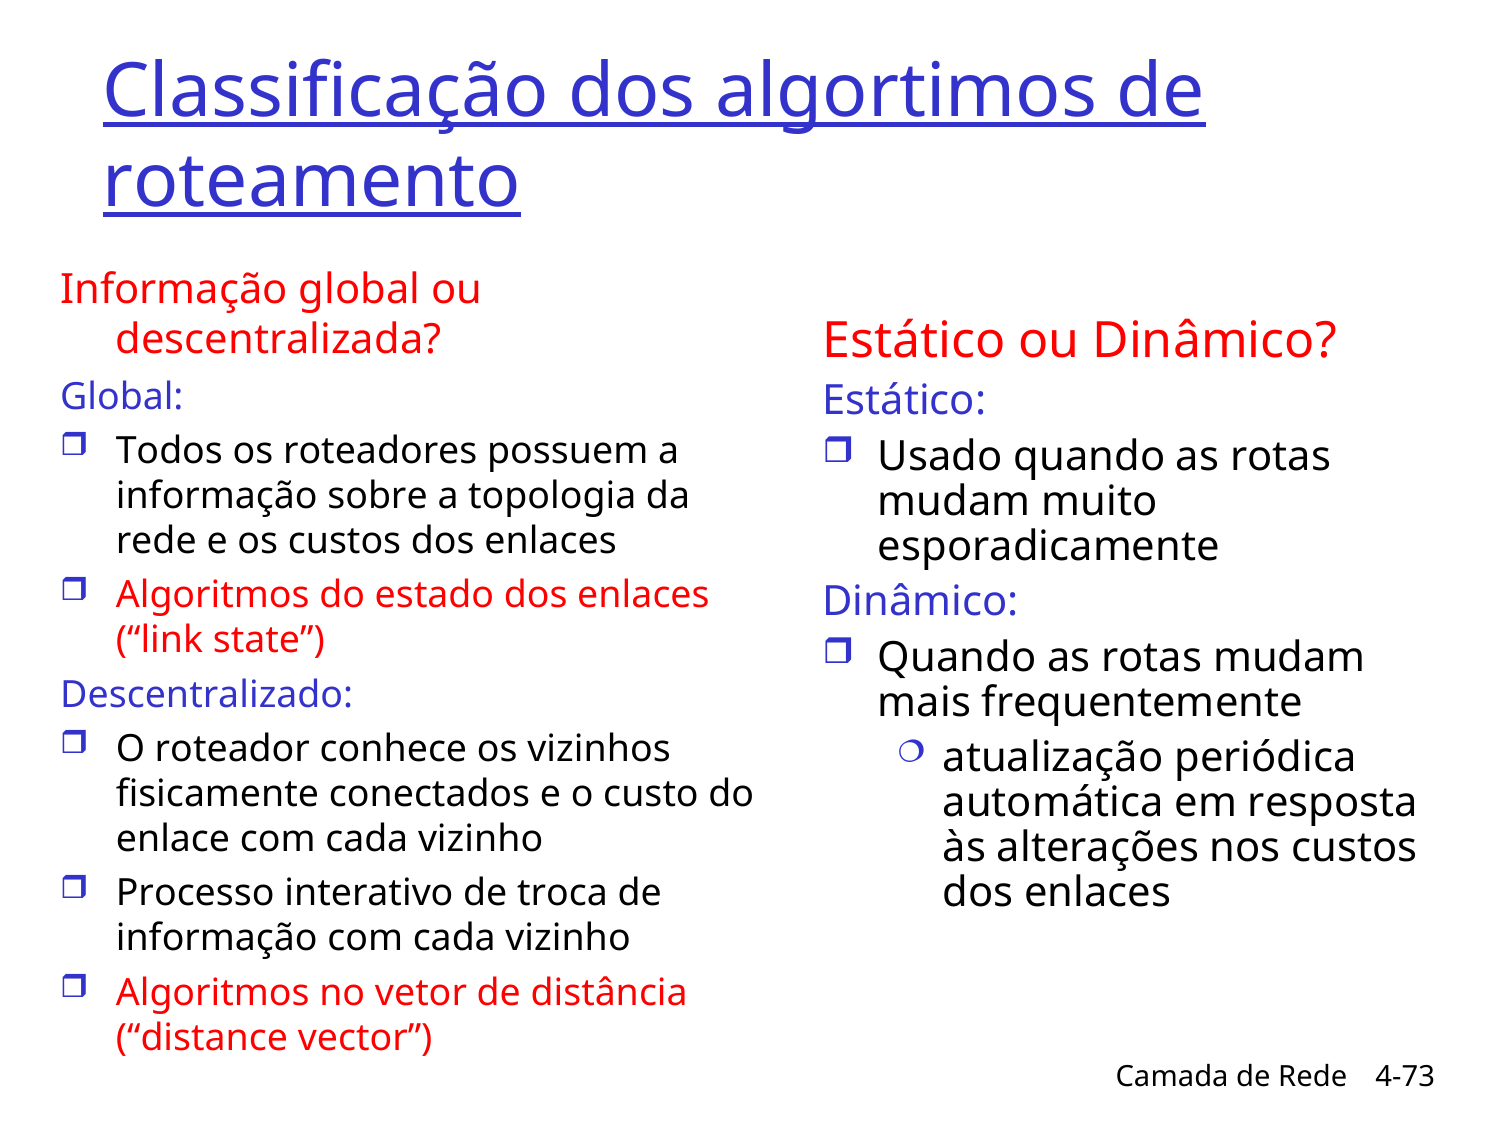

Classificação dos algortimos de roteamento
Informação global ou descentralizada?
Global:
Todos os roteadores possuem a informação sobre a topologia da rede e os custos dos enlaces
Algoritmos do estado dos enlaces (“link state”)
Descentralizado:
O roteador conhece os vizinhos fisicamente conectados e o custo do enlace com cada vizinho
Processo interativo de troca de informação com cada vizinho
Algoritmos no vetor de distância (“distance vector”)
Estático ou Dinâmico?
Estático:
Usado quando as rotas mudam muito esporadicamente
Dinâmico:
Quando as rotas mudam mais frequentemente
atualização periódica automática em resposta às alterações nos custos dos enlaces
Camada de Rede